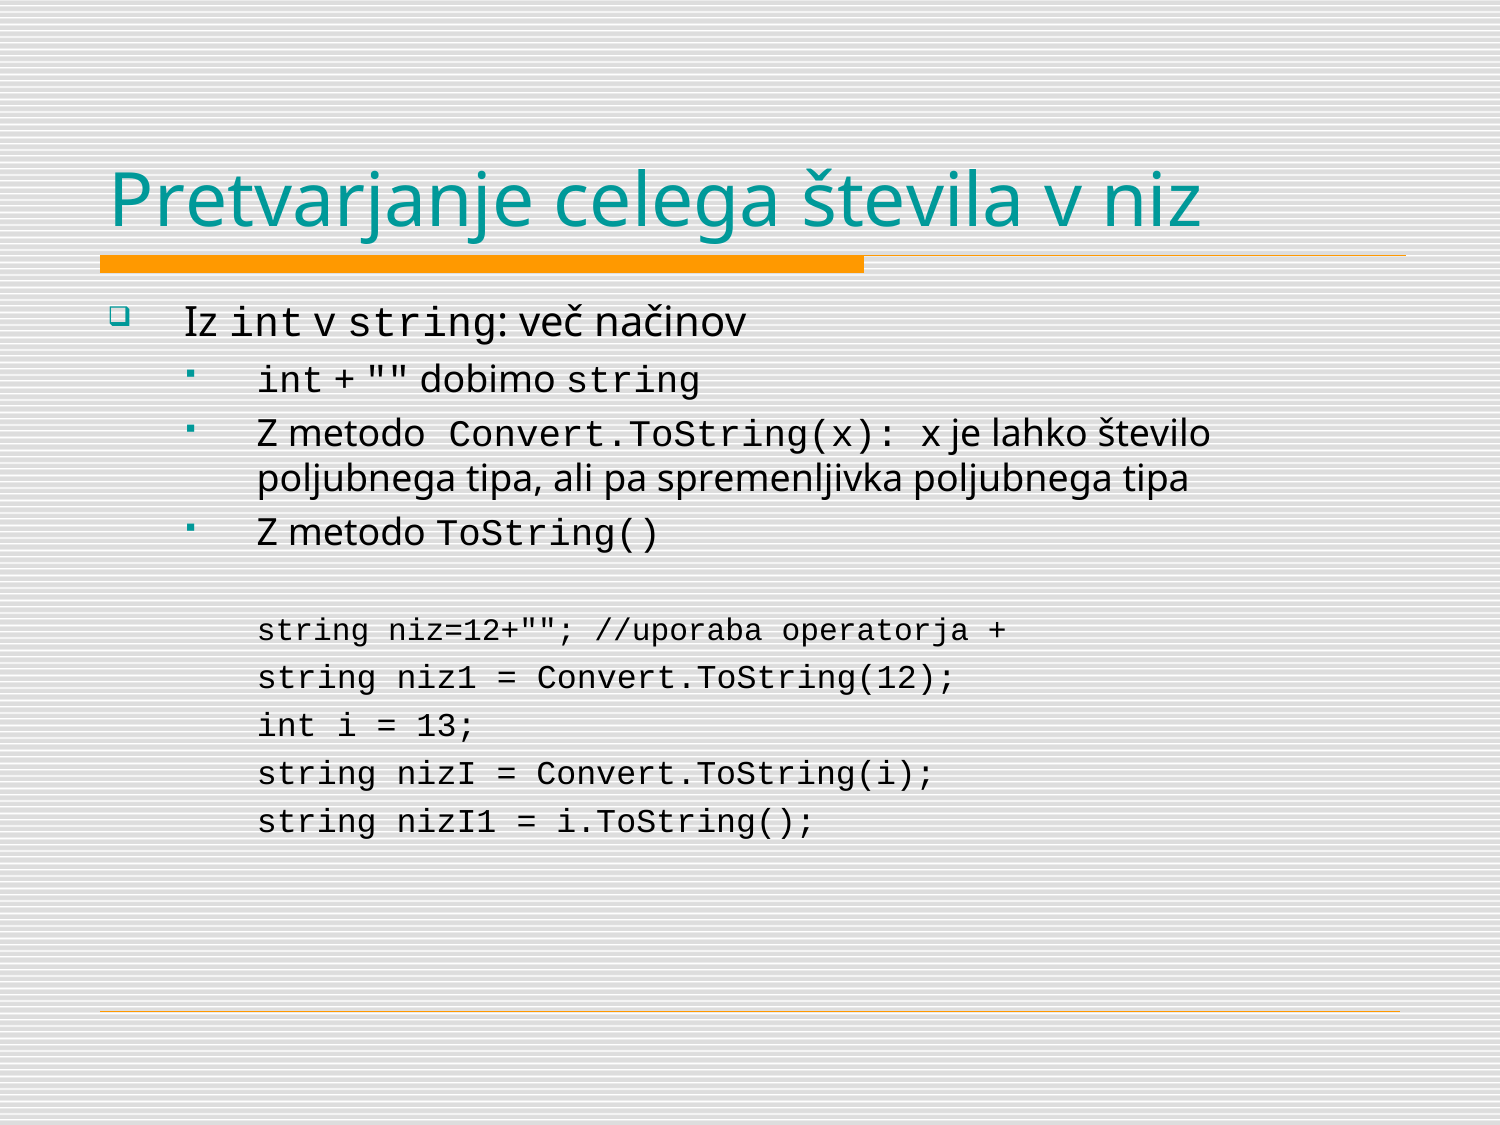

# Pretvarjanje celega števila v niz
Iz int v string: več načinov
int + "" dobimo string
Z metodo Convert.ToString(x): x je lahko število poljubnega tipa, ali pa spremenljivka poljubnega tipa
Z metodo ToString()
string niz=12+""; //uporaba operatorja +
string niz1 = Convert.ToString(12);
int i = 13;
string nizI = Convert.ToString(i);
string nizI1 = i.ToString();